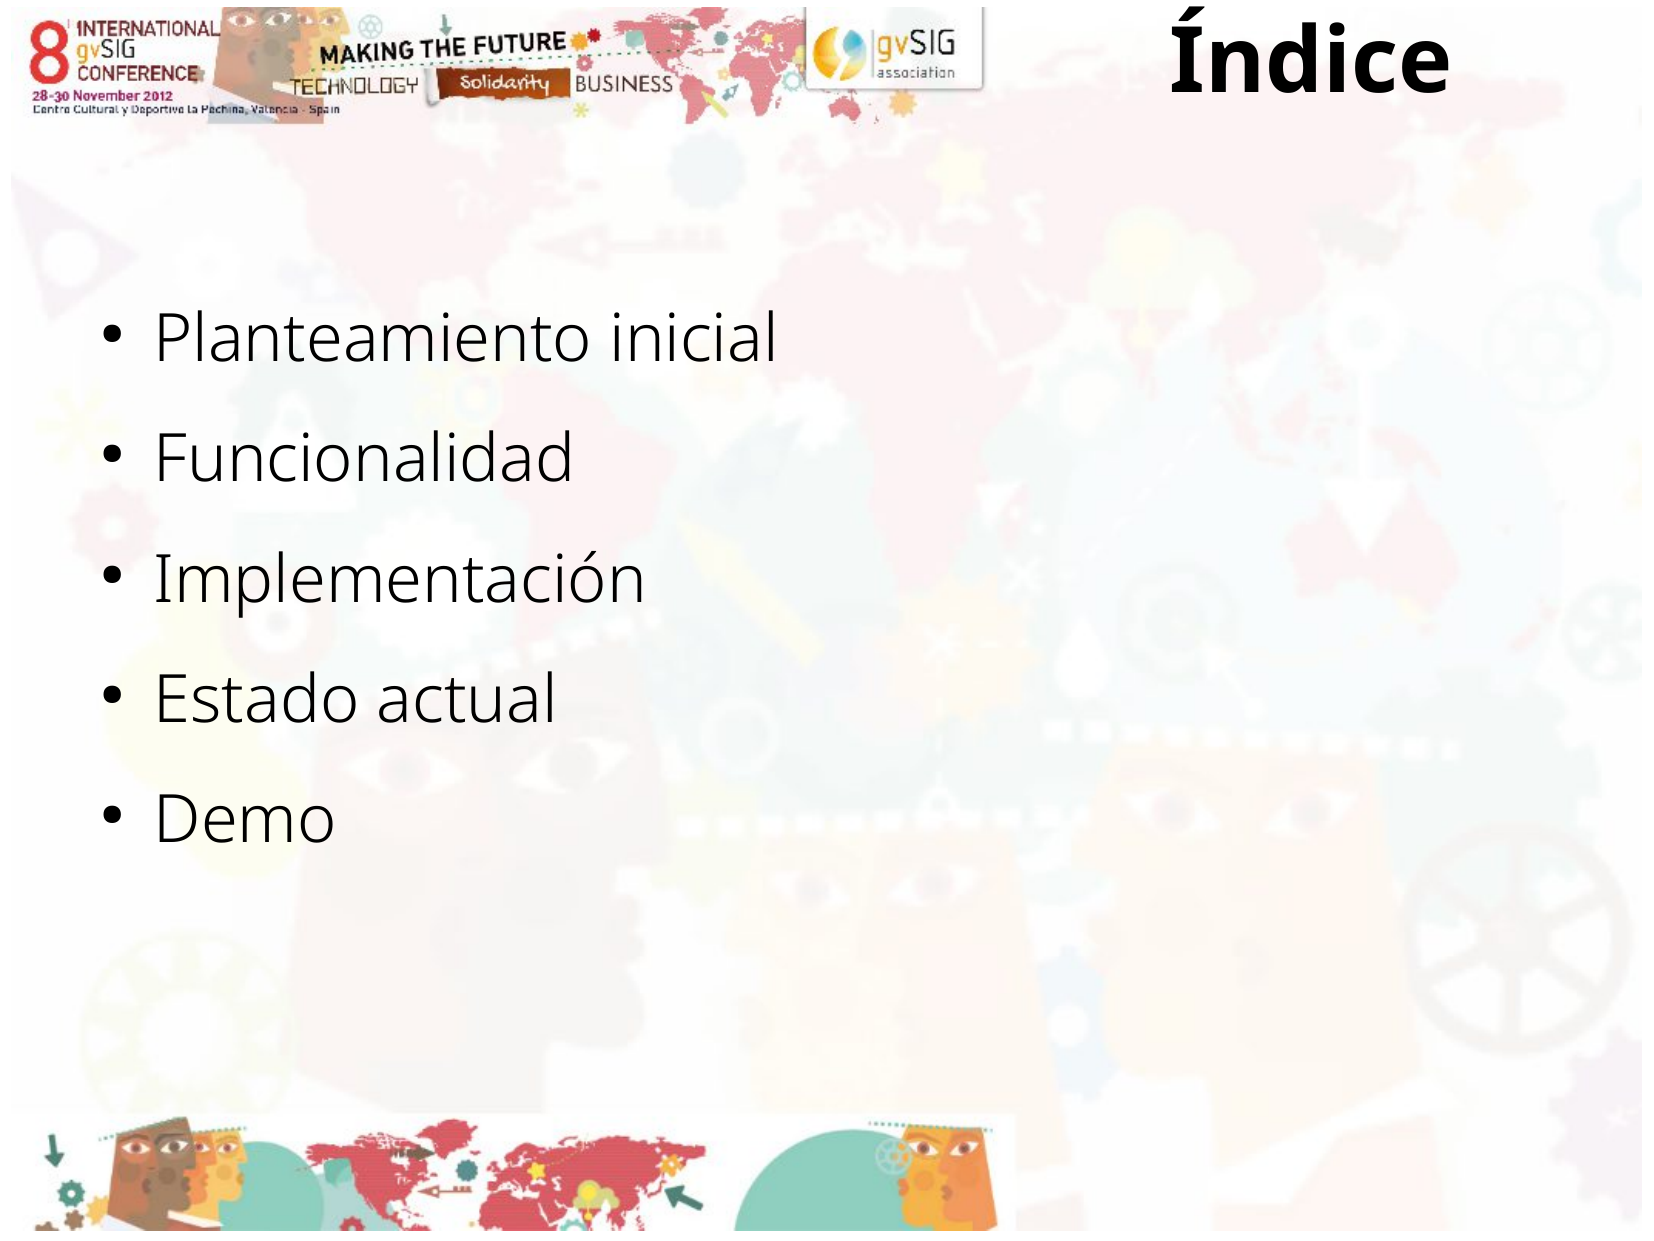

# Índice
Planteamiento inicial
Funcionalidad
Implementación
Estado actual
Demo